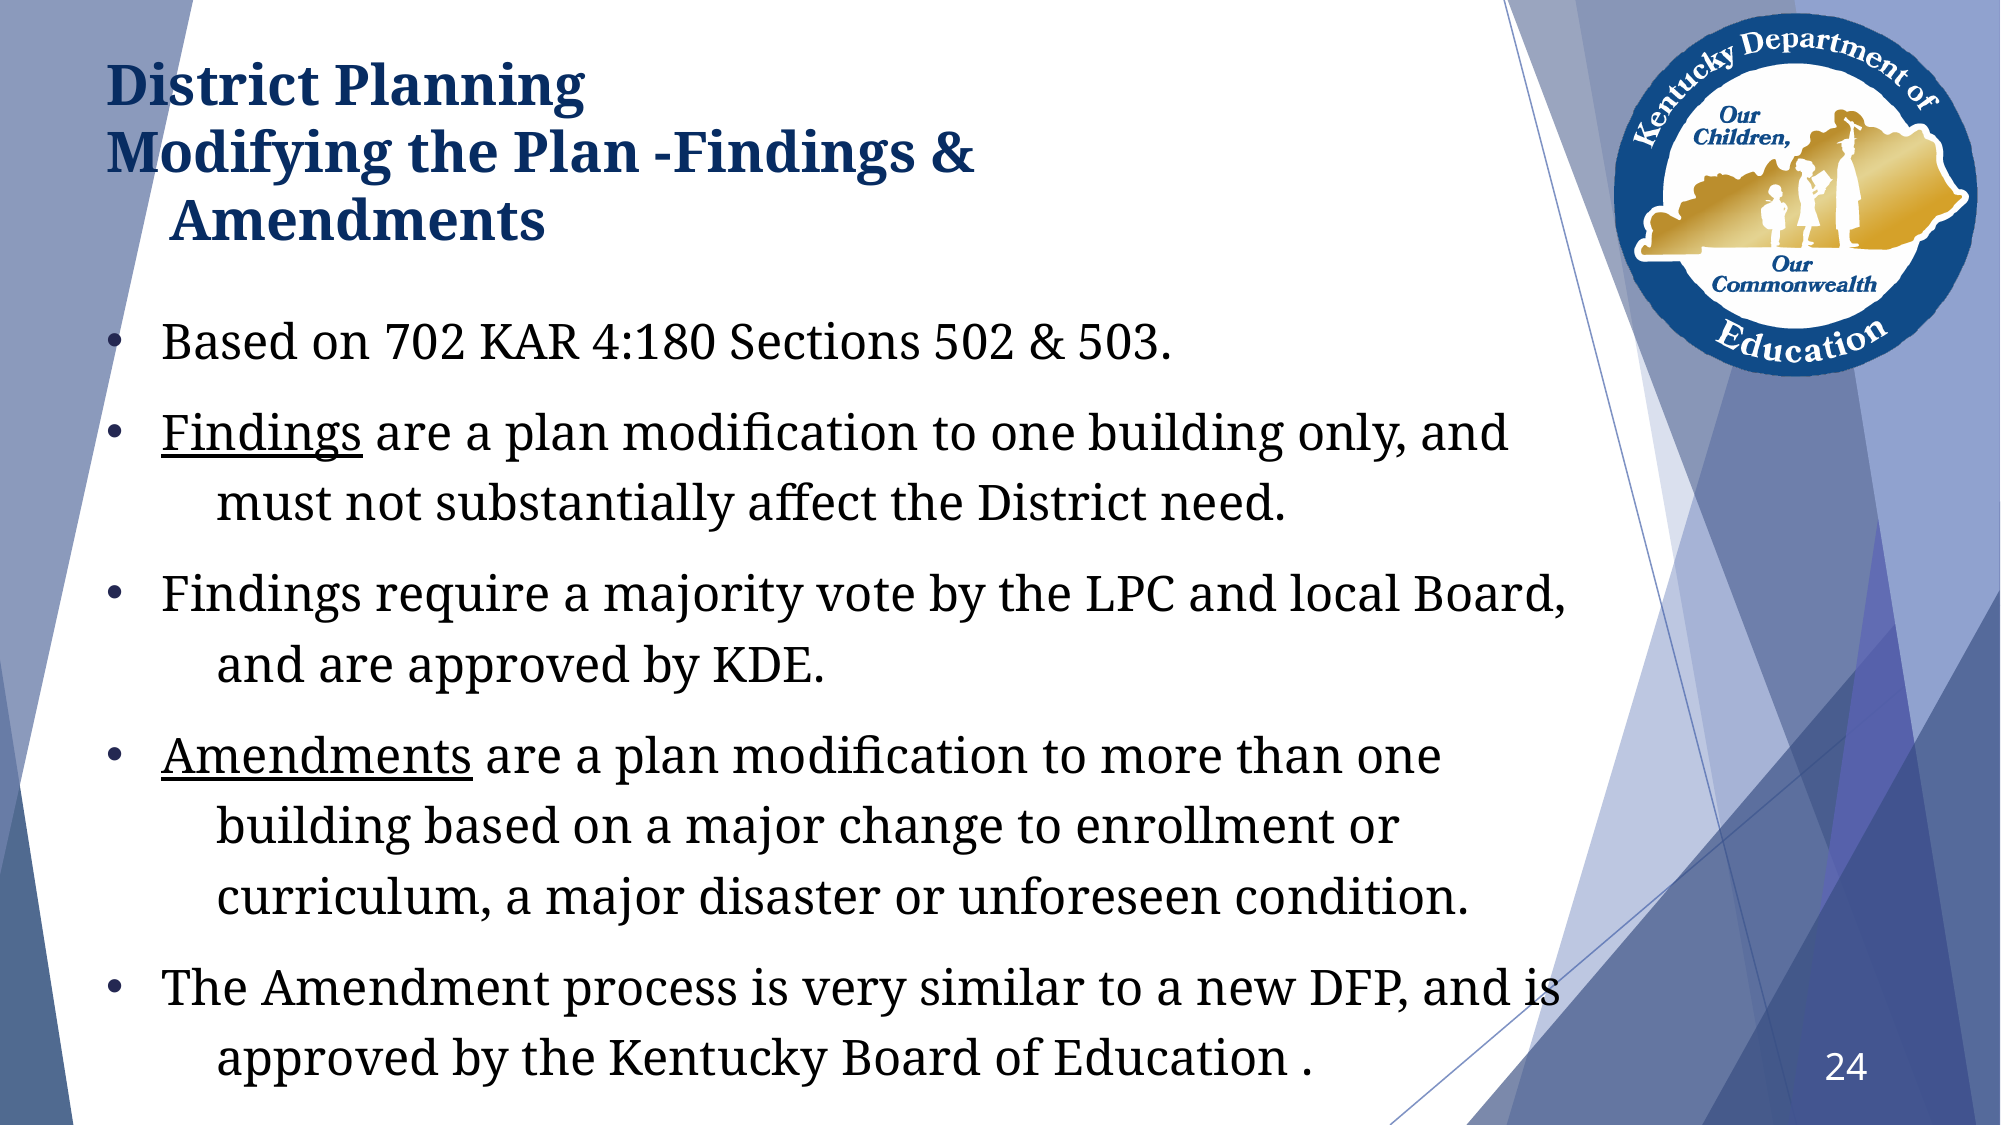

# District Planning Modifying the Plan -	Findings & Amendments
Based on 702 KAR 4:180 Sections 502 & 503.
Findings are a plan modification to one building only, and must not substantially affect the District need.
Findings require a majority vote by the LPC and local Board, and are approved by KDE.
Amendments are a plan modification to more than one building based on a major change to enrollment or curriculum, a major disaster or unforeseen condition.
The Amendment process is very similar to a new DFP, and is approved by the Kentucky Board of Education .